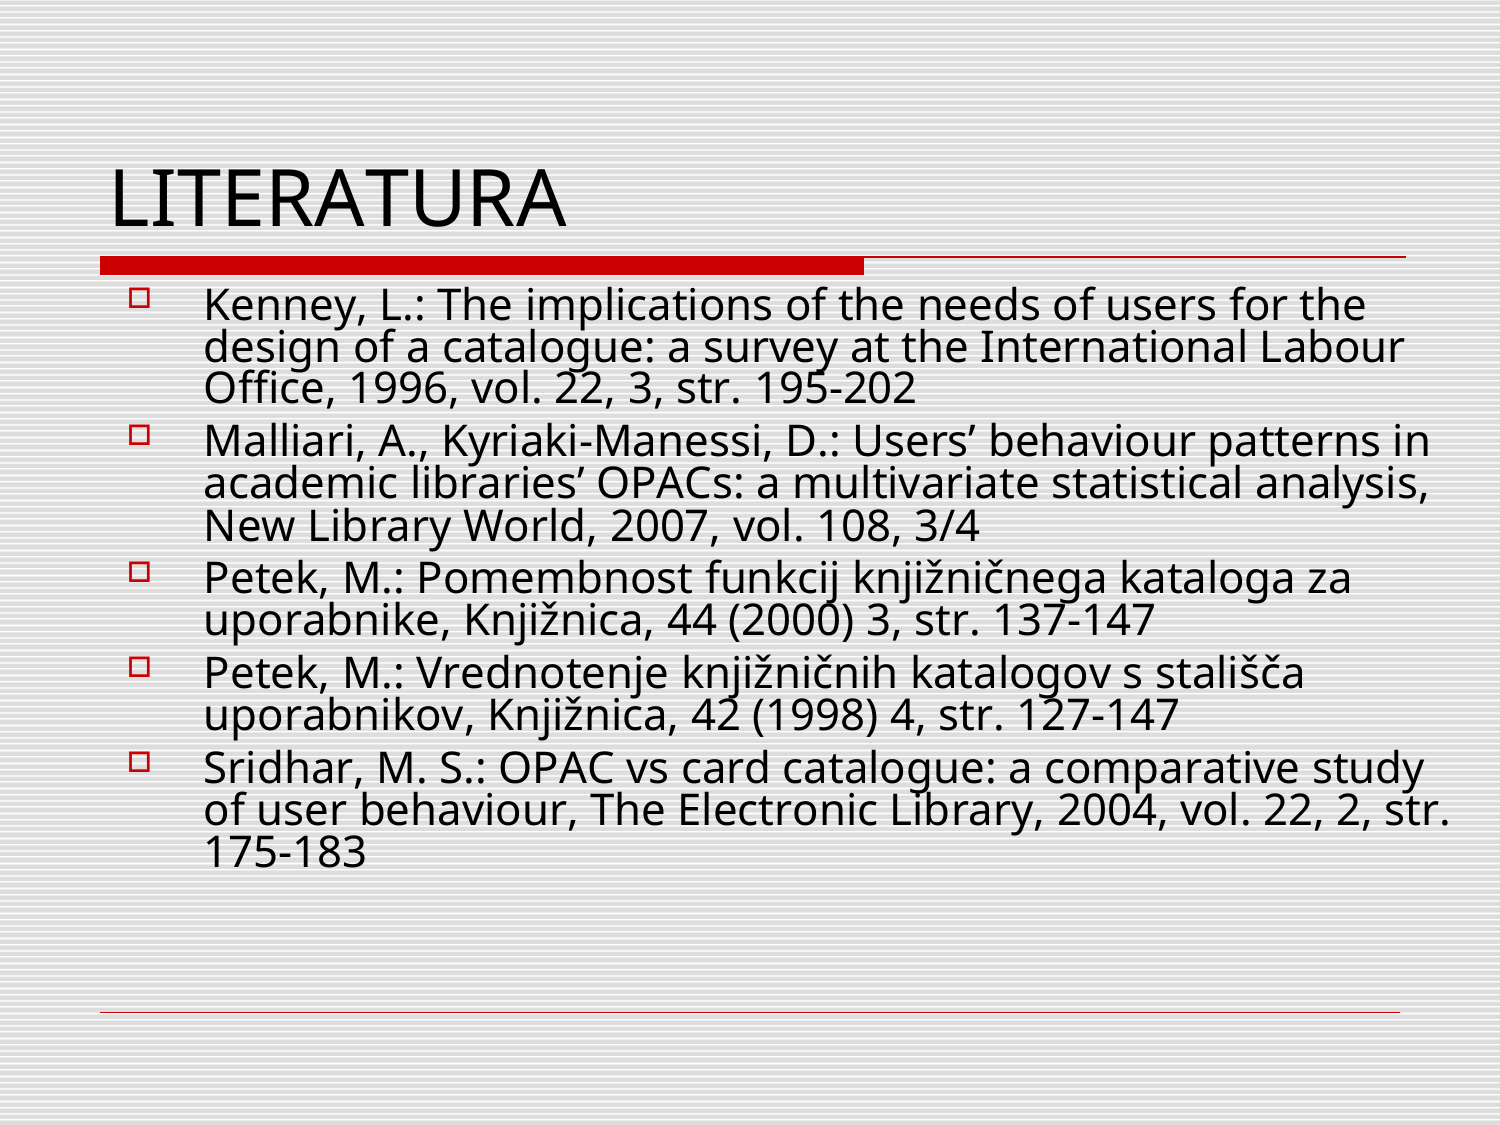

# LITERATURA
Kenney, L.: The implications of the needs of users for the design of a catalogue: a survey at the International Labour Office, 1996, vol. 22, 3, str. 195-202
Malliari, A., Kyriaki-Manessi, D.: Users’ behaviour patterns in academic libraries’ OPACs: a multivariate statistical analysis, New Library World, 2007, vol. 108, 3/4
Petek, M.: Pomembnost funkcij knjižničnega kataloga za uporabnike, Knjižnica, 44 (2000) 3, str. 137-147
Petek, M.: Vrednotenje knjižničnih katalogov s stališča uporabnikov, Knjižnica, 42 (1998) 4, str. 127-147
Sridhar, M. S.: OPAC vs card catalogue: a comparative study of user behaviour, The Electronic Library, 2004, vol. 22, 2, str. 175-183